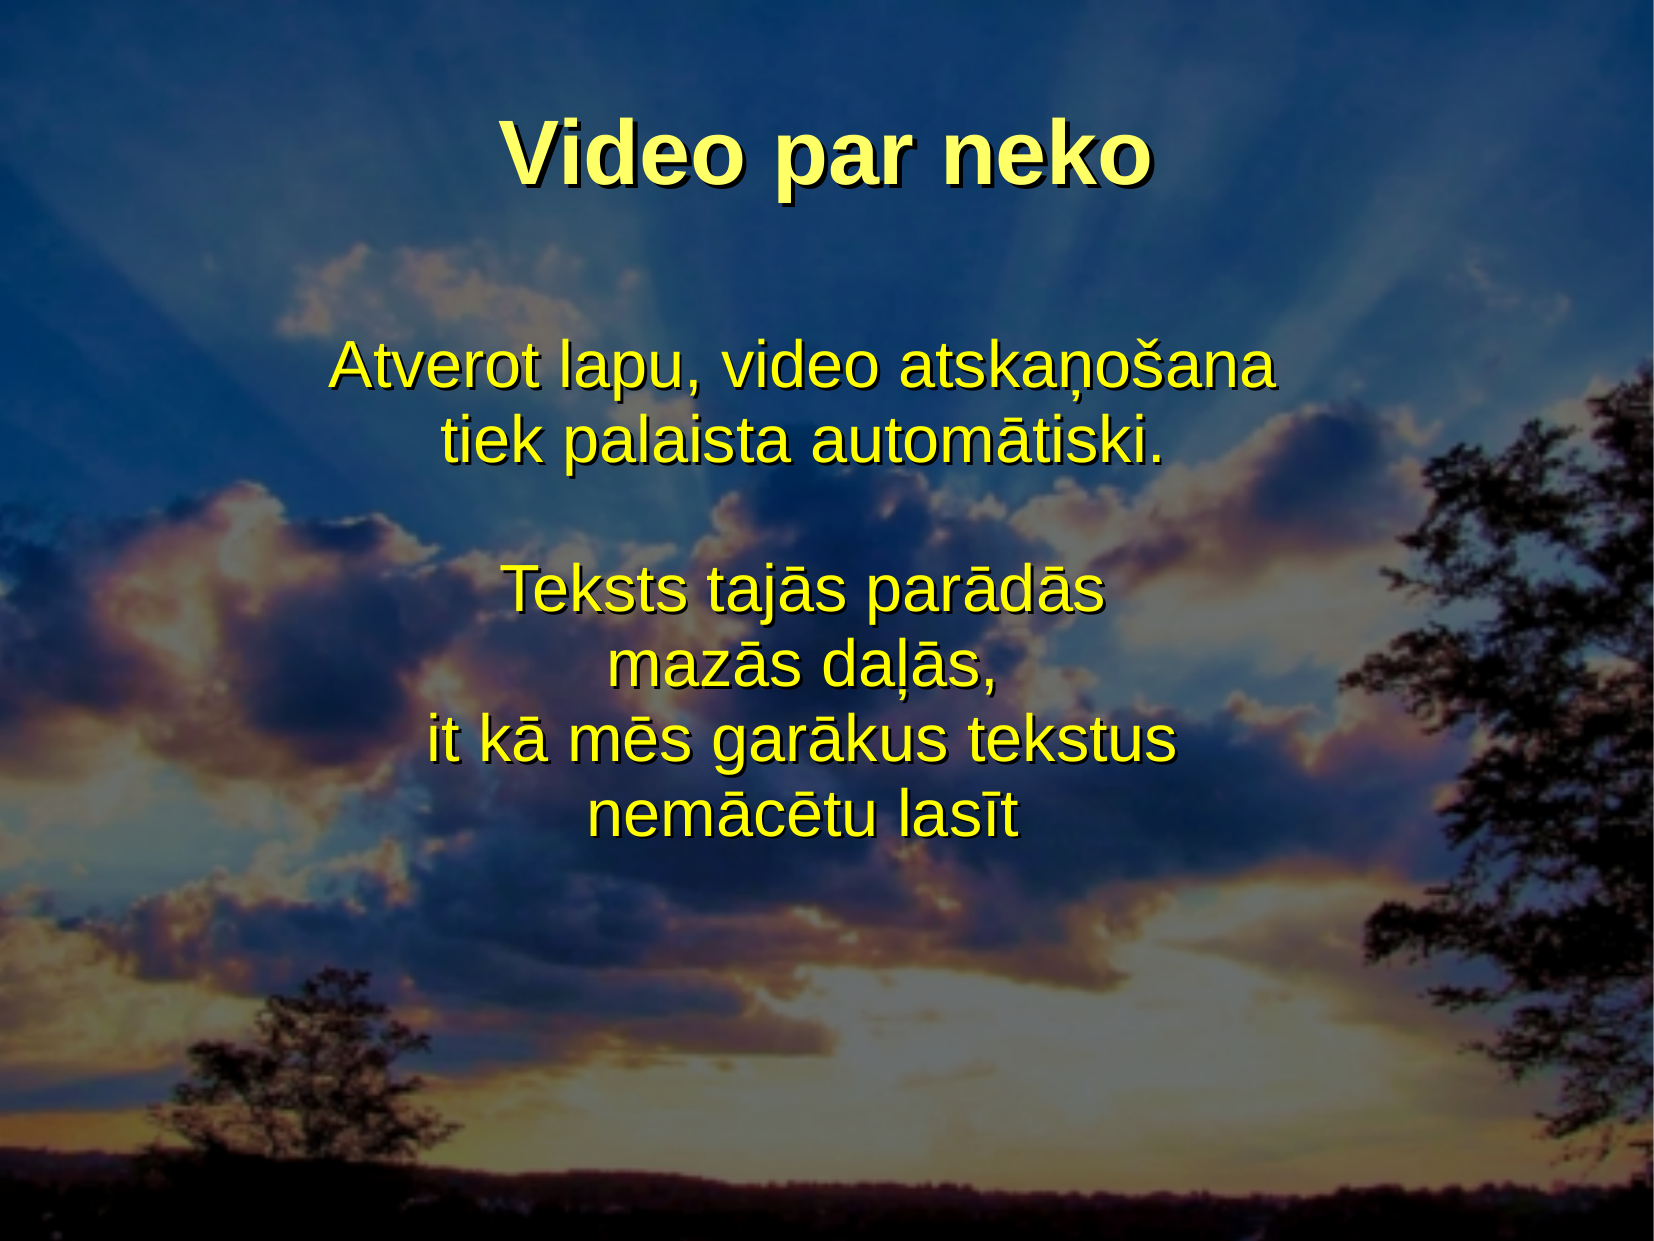

Video par neko
# Atverot lapu, video atskaņošana
tiek palaista automātiski.
Teksts tajās parādās
mazās daļās,
it kā mēs garākus tekstus
nemācētu lasīt